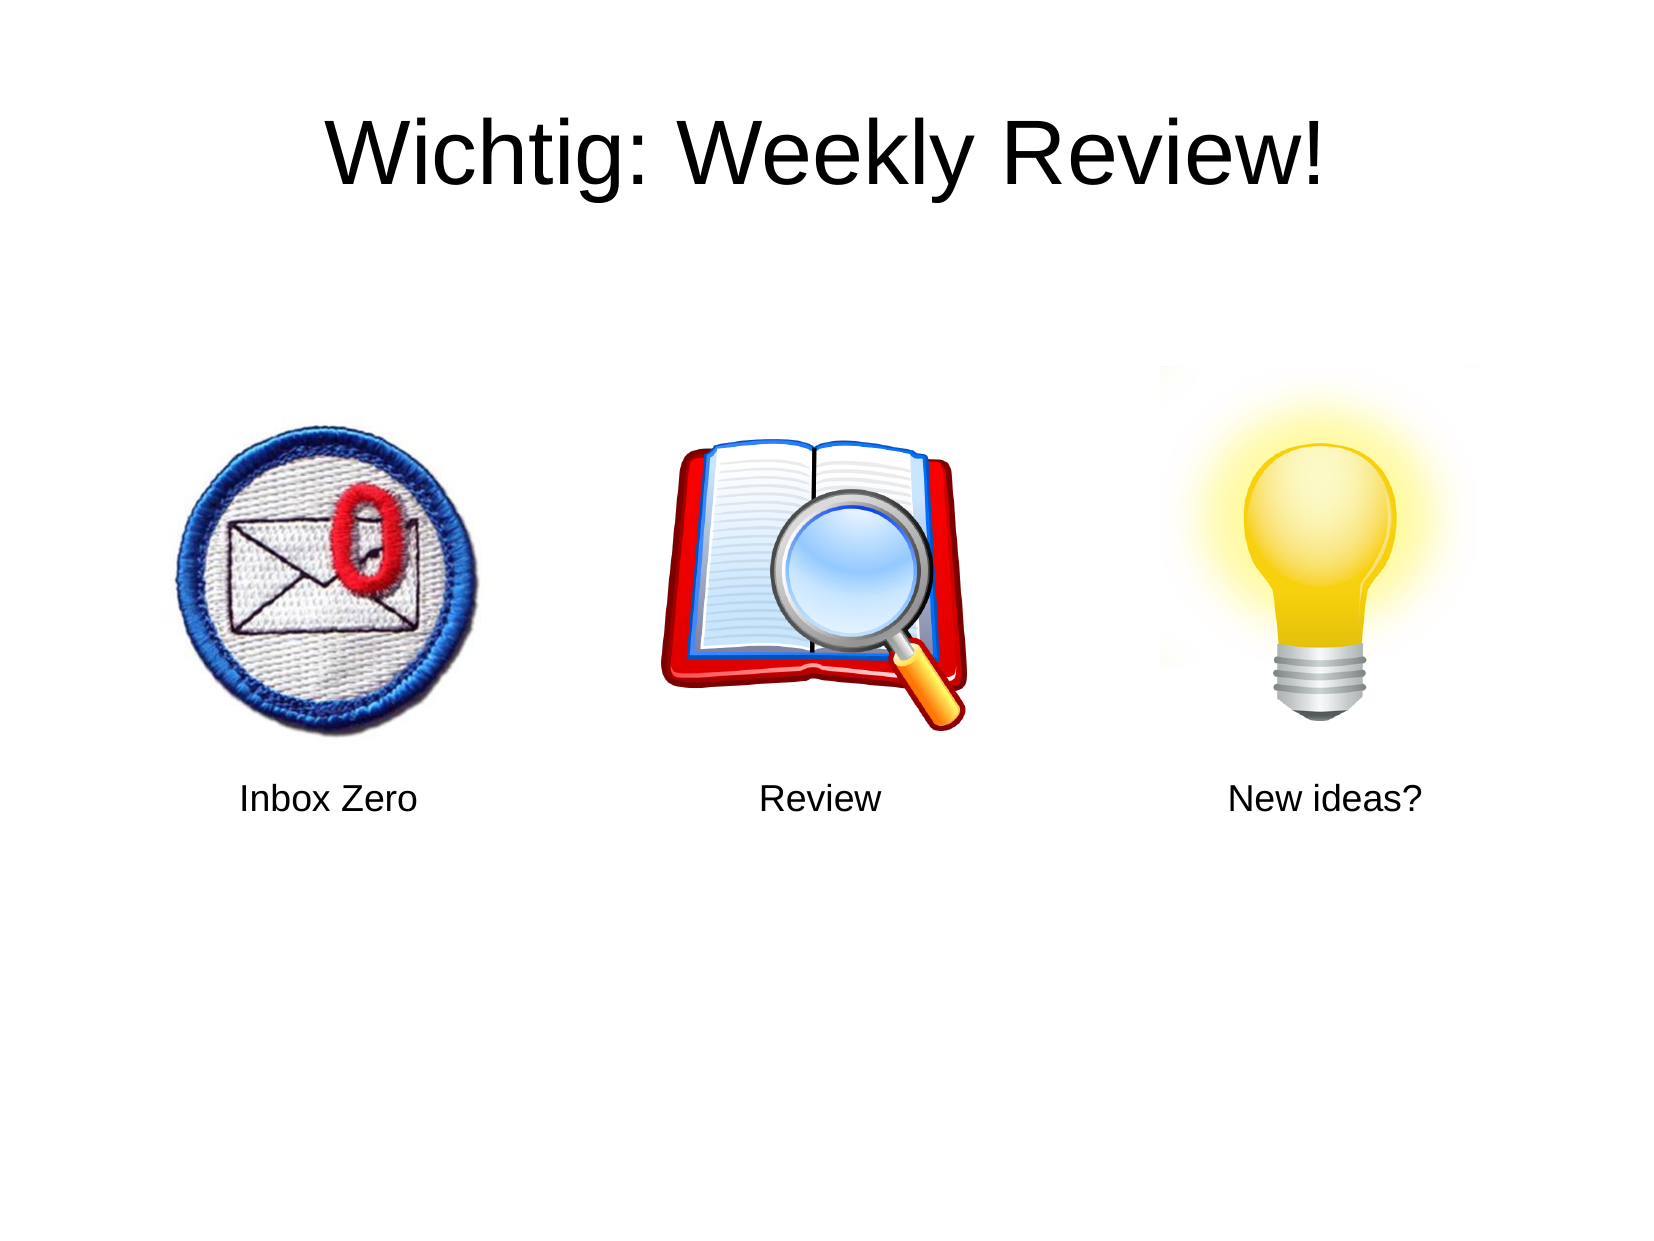

# Wichtig: Weekly Review!
Inbox Zero
Review
New ideas?